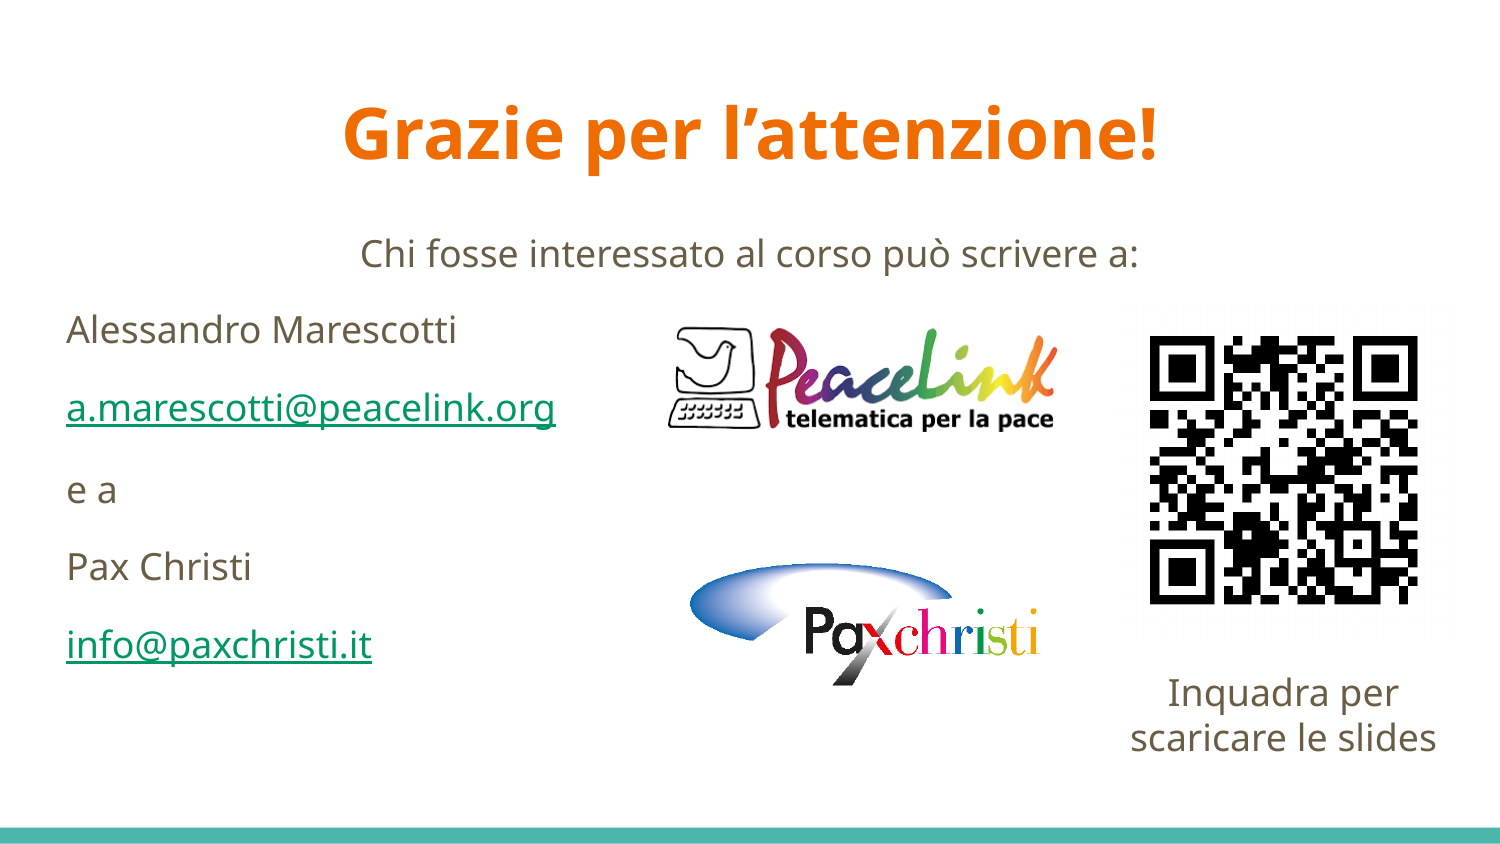

# Grazie per l’attenzione!
Chi fosse interessato al corso può scrivere a:
Alessandro Marescotti
a.marescotti@peacelink.org
e a
Pax Christi
info@paxchristi.it
Inquadra per scaricare le slides